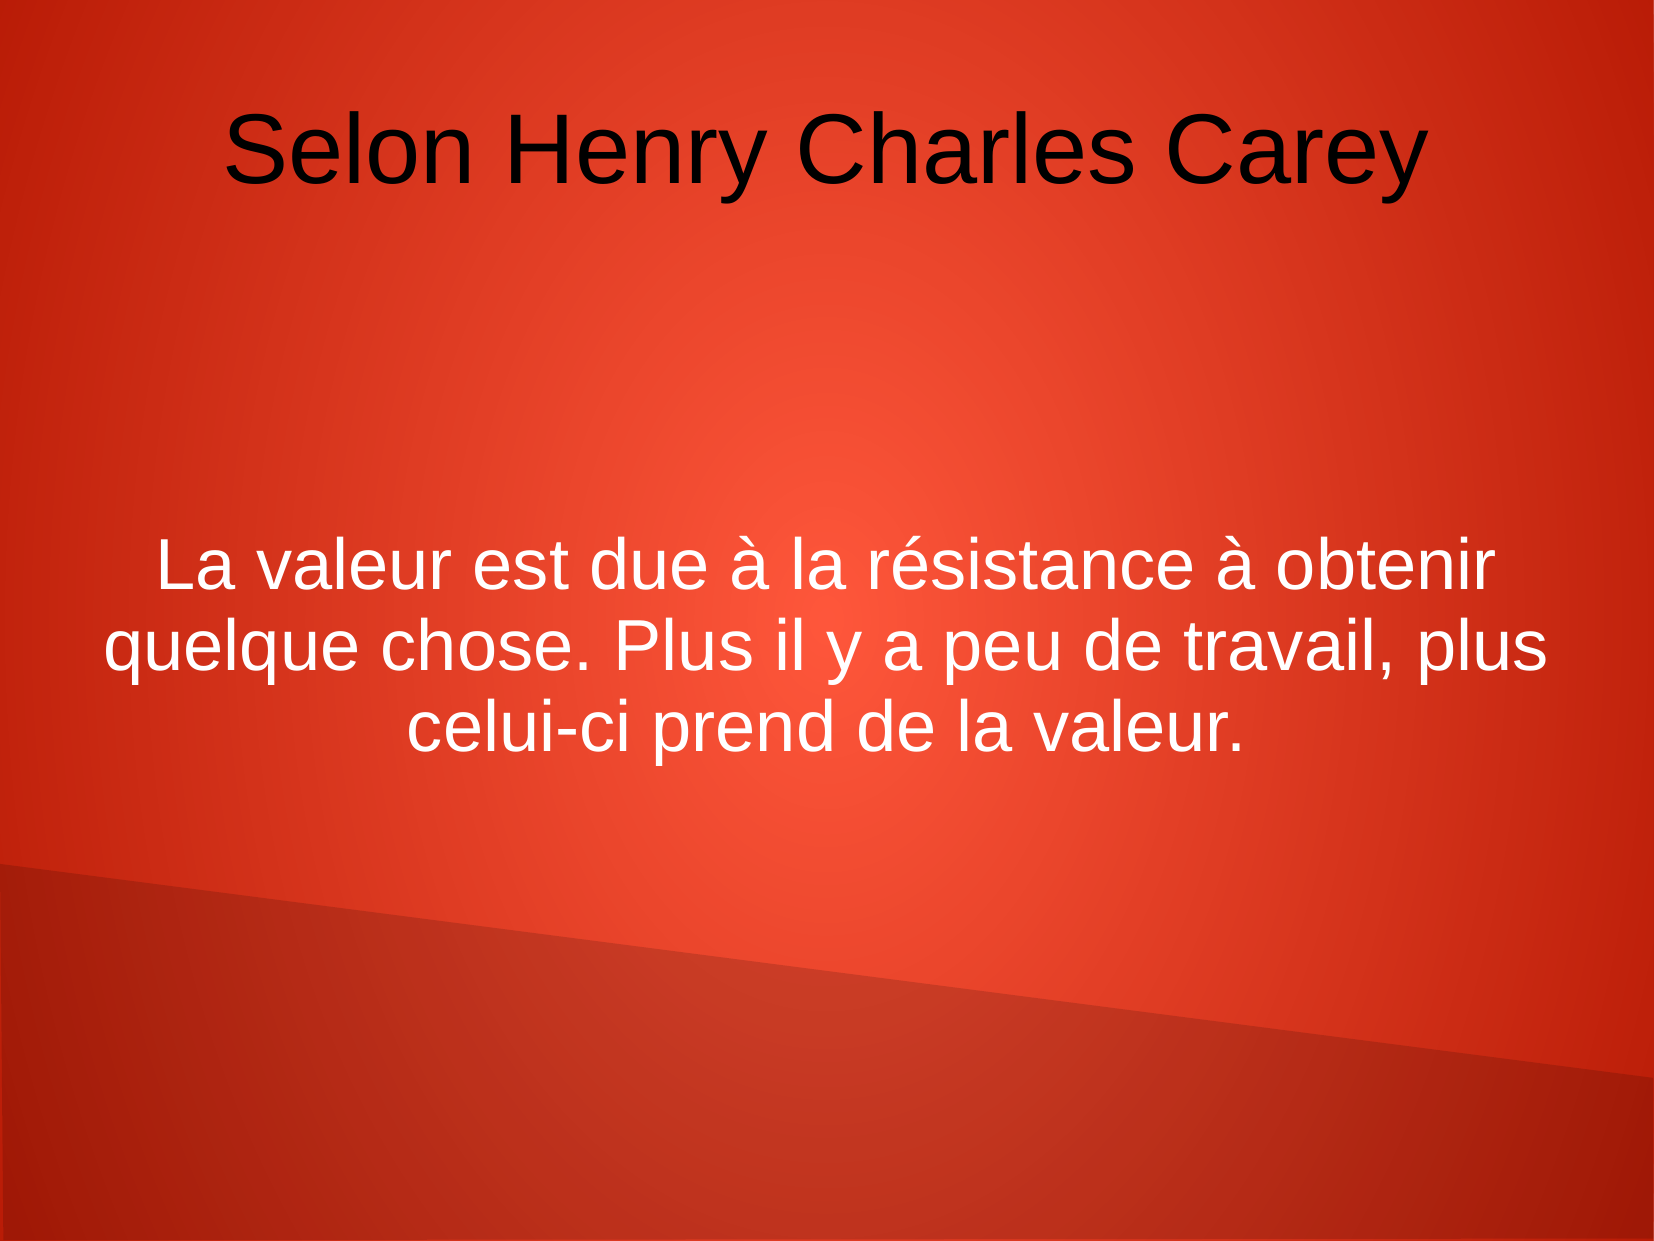

# Selon Henry Charles Carey
La valeur est due à la résistance à obtenir quelque chose. Plus il y a peu de travail, plus celui-ci prend de la valeur.